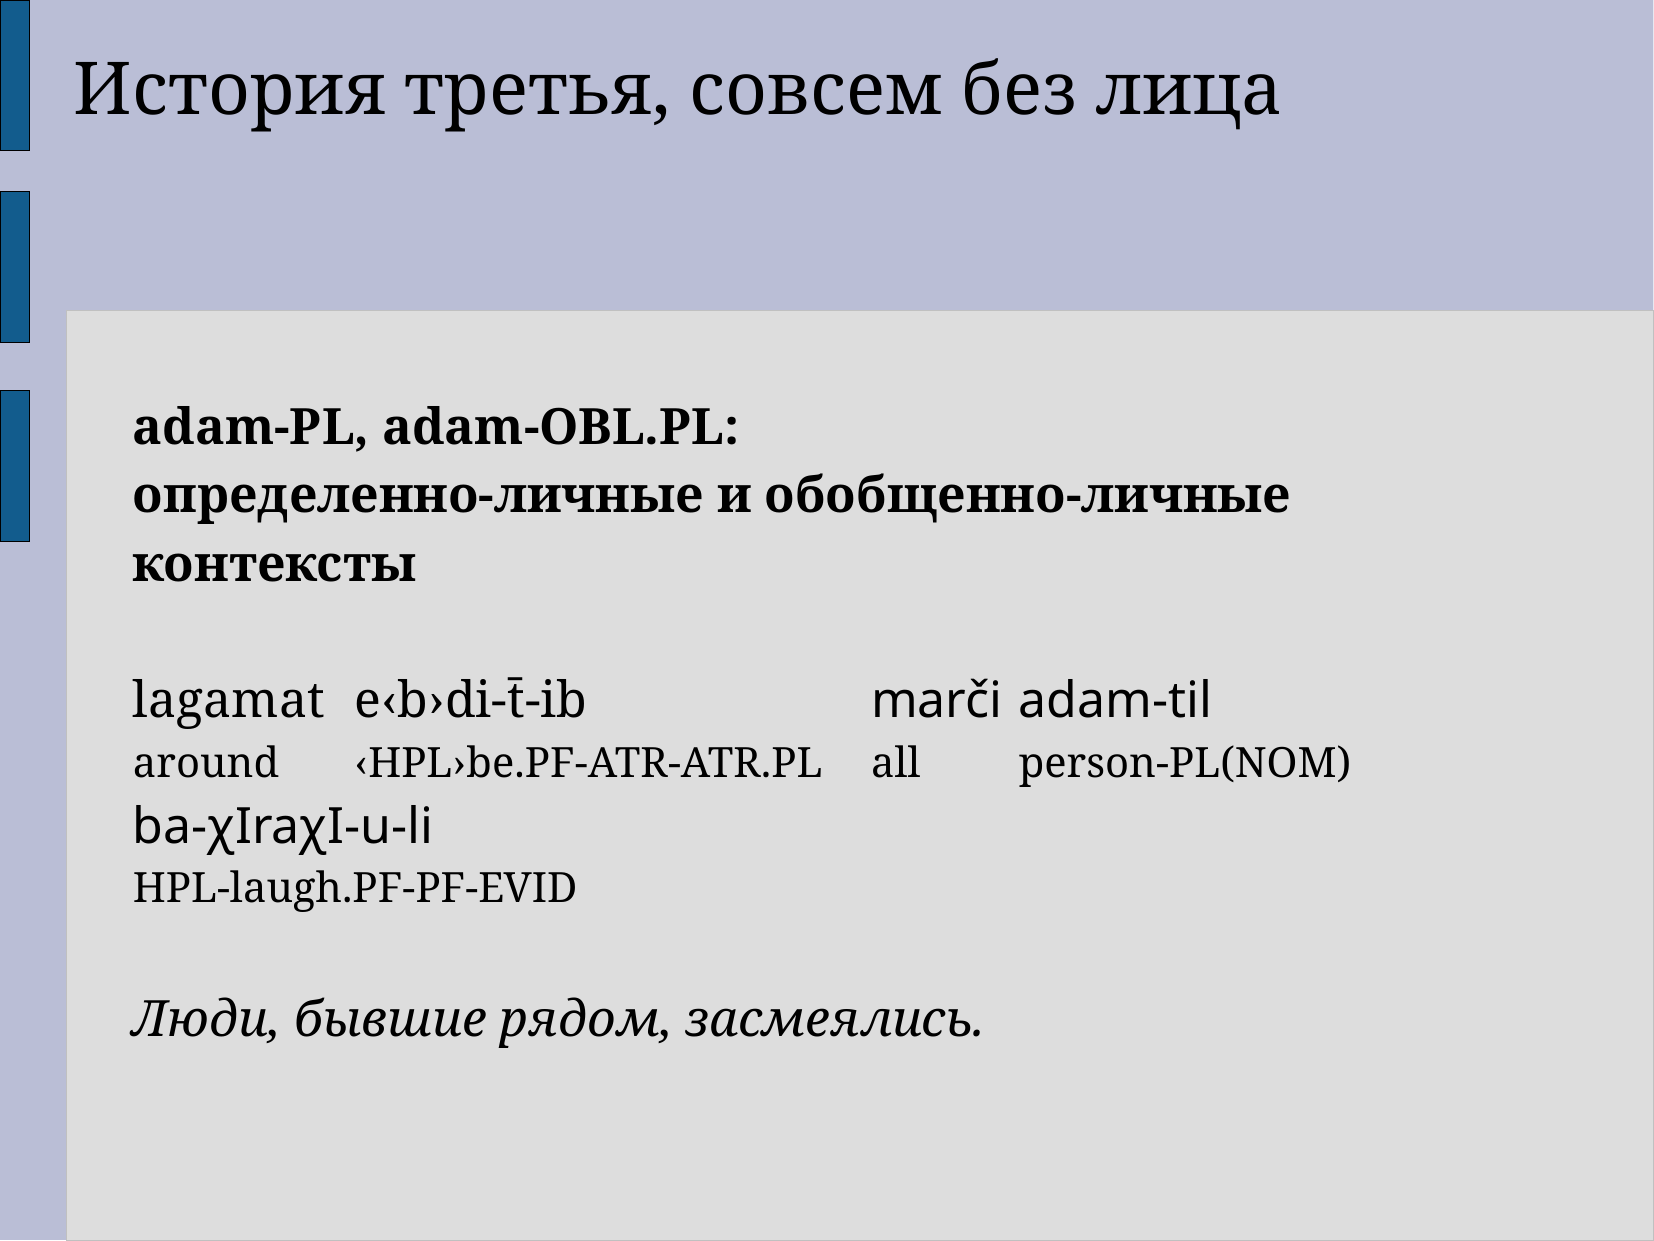

История третья, совсем без лица
adam-PL, adam-OBL.PL:
определенно-личные и обобщенно-личные контексты
lagamat	e‹b›di-t̄-ib				marči	adam-til
around		‹HPL›be.PF-ATR-ATR.PL	all		person-PL(NOM)
ba-χӀraχӀ-u-li
HPL-laugh.PF-PF-EVID
Люди, бывшие рядом, засмеялись.